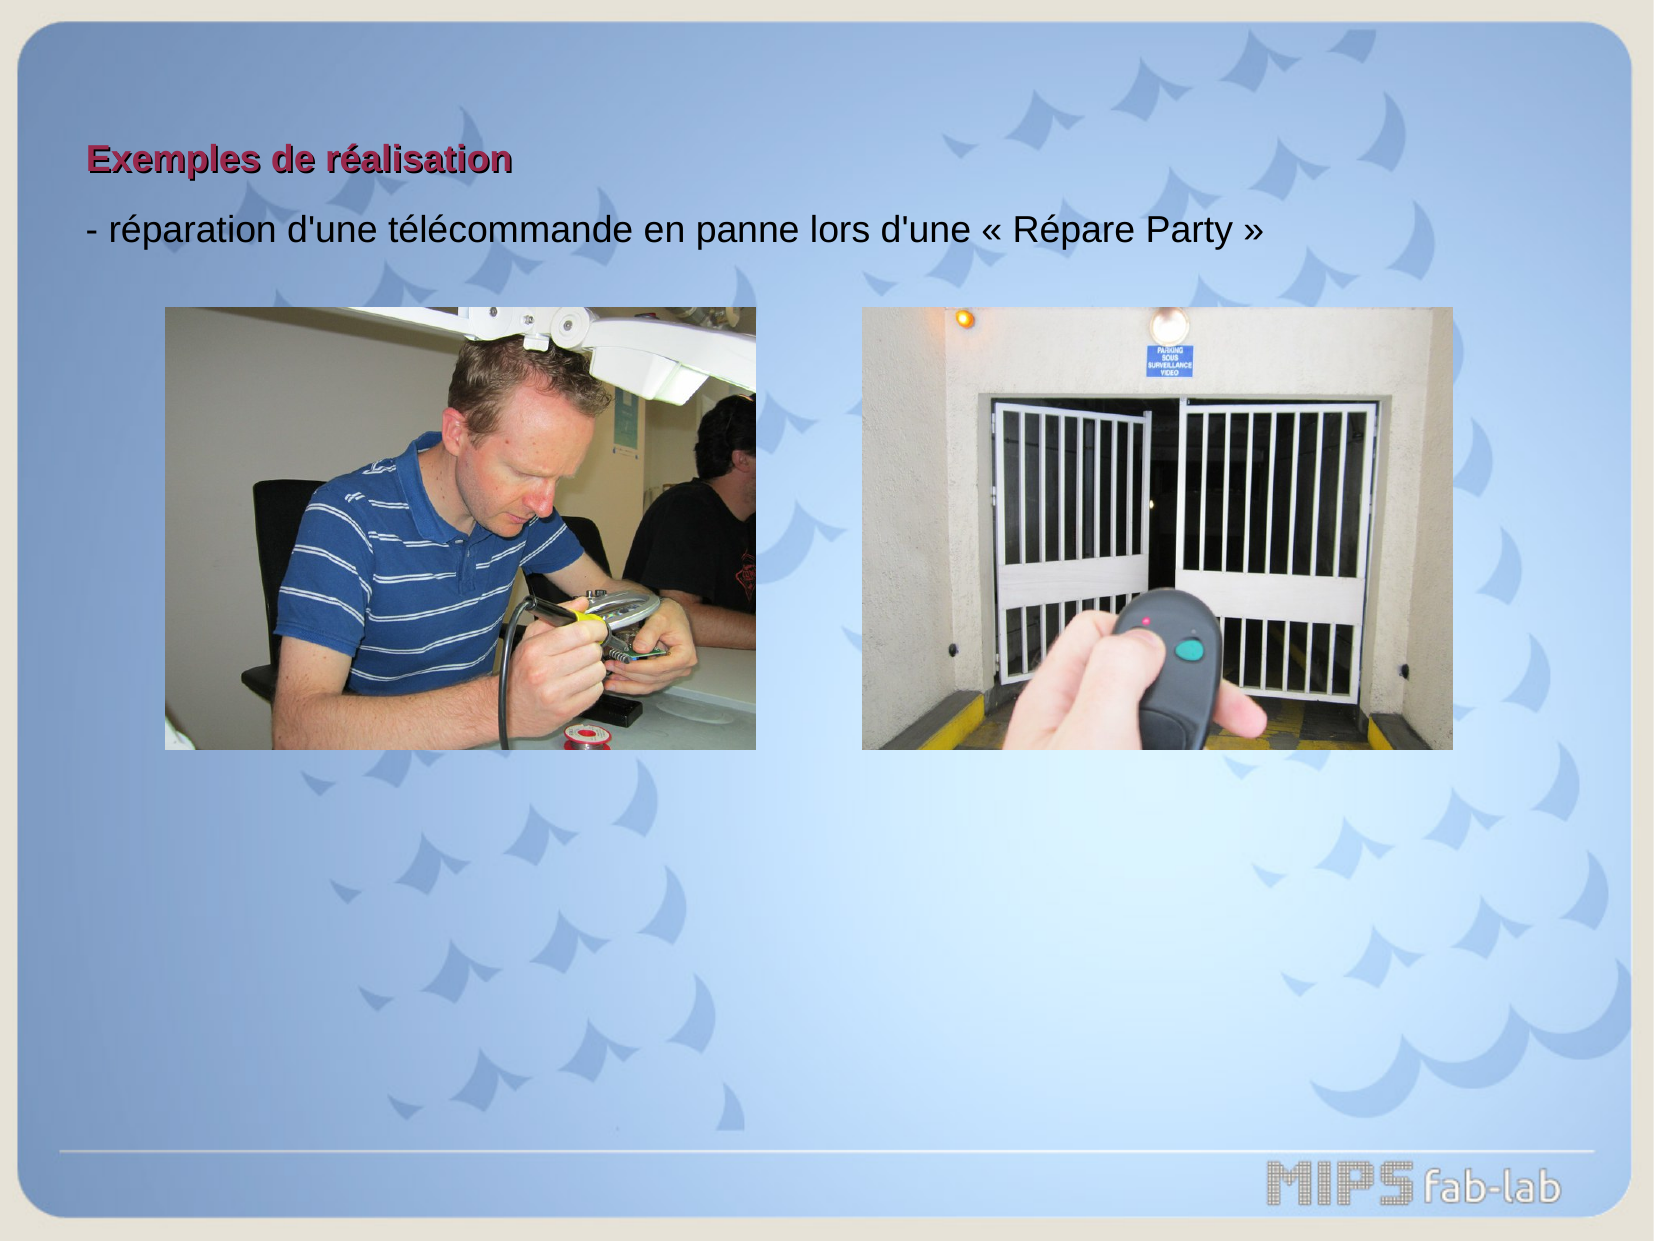

Exemples de réalisation
- réparation d'une télécommande en panne lors d'une « Répare Party »